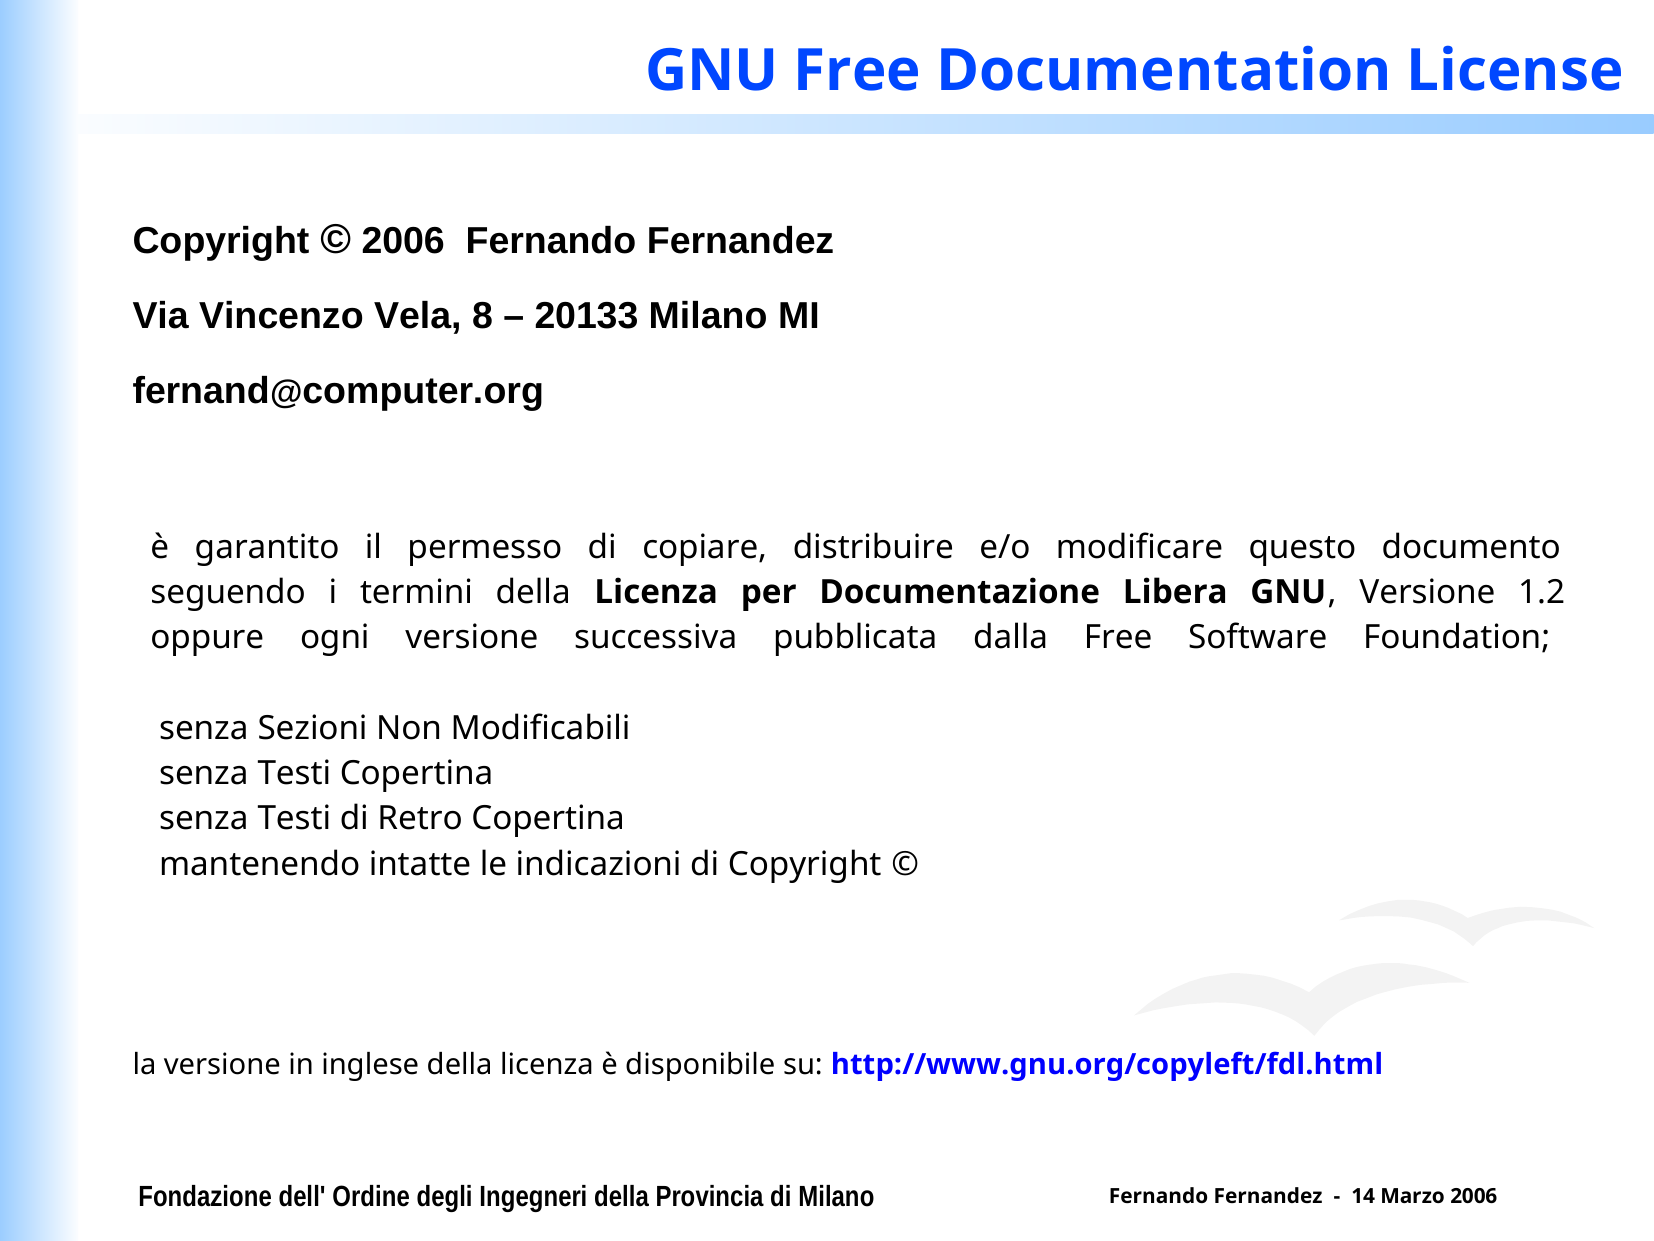

# GNU Free Documentation License
Copyright © 2006 Fernando Fernandez
Via Vincenzo Vela, 8 – 20133 Milano MI
fernand@computer.org
è garantito il permesso di copiare, distribuire e/o modificare questo documento
seguendo i termini della Licenza per Documentazione Libera GNU, Versione 1.2
oppure ogni versione successiva pubblicata dalla Free Software Foundation;
senza Sezioni Non Modificabili
senza Testi Copertina
senza Testi di Retro Copertina
mantenendo intatte le indicazioni di Copyright ©
la versione in inglese della licenza è disponibile su: http://www.gnu.org/copyleft/fdl.html